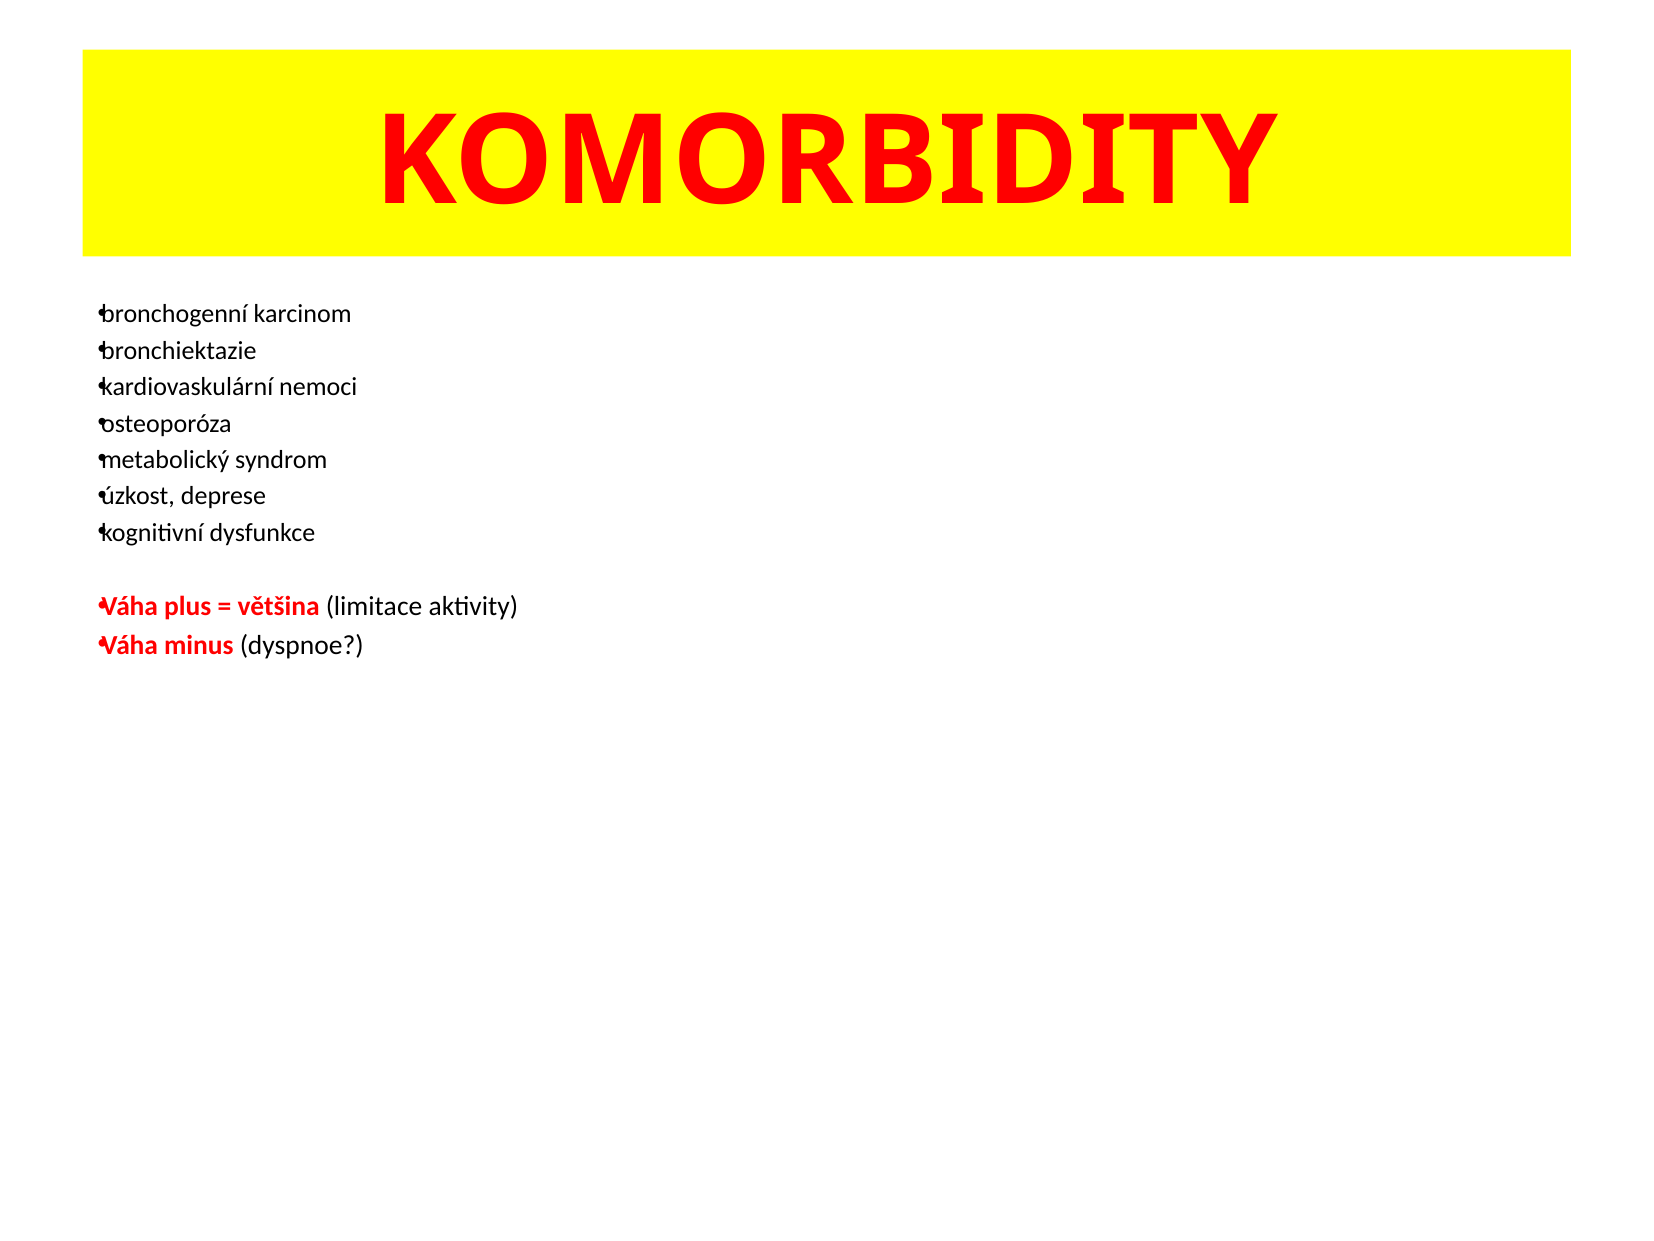

# KOMORBIDITY
bronchogenní karcinom
bronchiektazie
kardiovaskulární nemoci
osteoporóza
metabolický syndrom
úzkost, deprese
kognitivní dysfunkce
Váha plus = většina (limitace aktivity)
Váha minus (dyspnoe?)